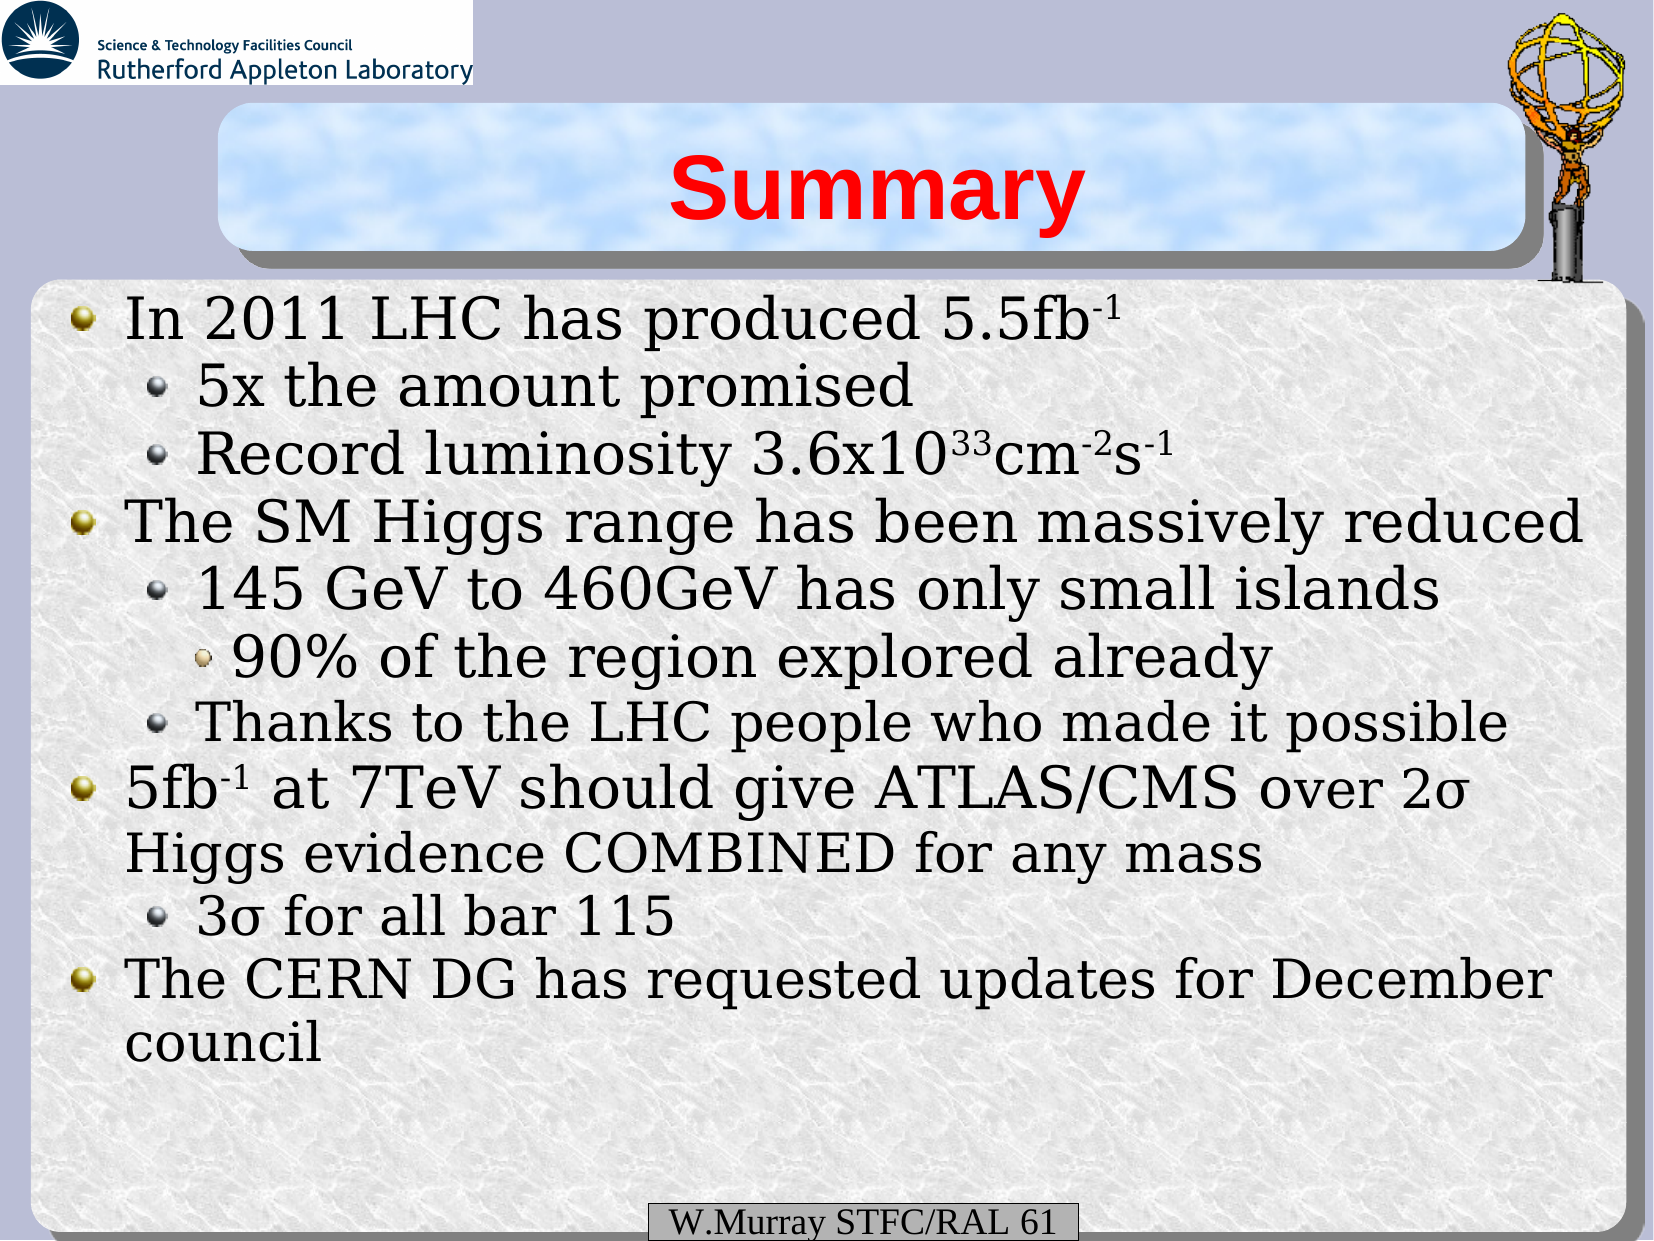

# Summary
In 2011 LHC has produced 5.5fb-1
5x the amount promised
Record luminosity 3.6x1033cm-2s-1
The SM Higgs range has been massively reduced
145 GeV to 460GeV has only small islands
90% of the region explored already
Thanks to the LHC people who made it possible
5fb-1 at 7TeV should give ATLAS/CMS over 2σ Higgs evidence COMBINED for any mass
3σ for all bar 115
The CERN DG has requested updates for December council